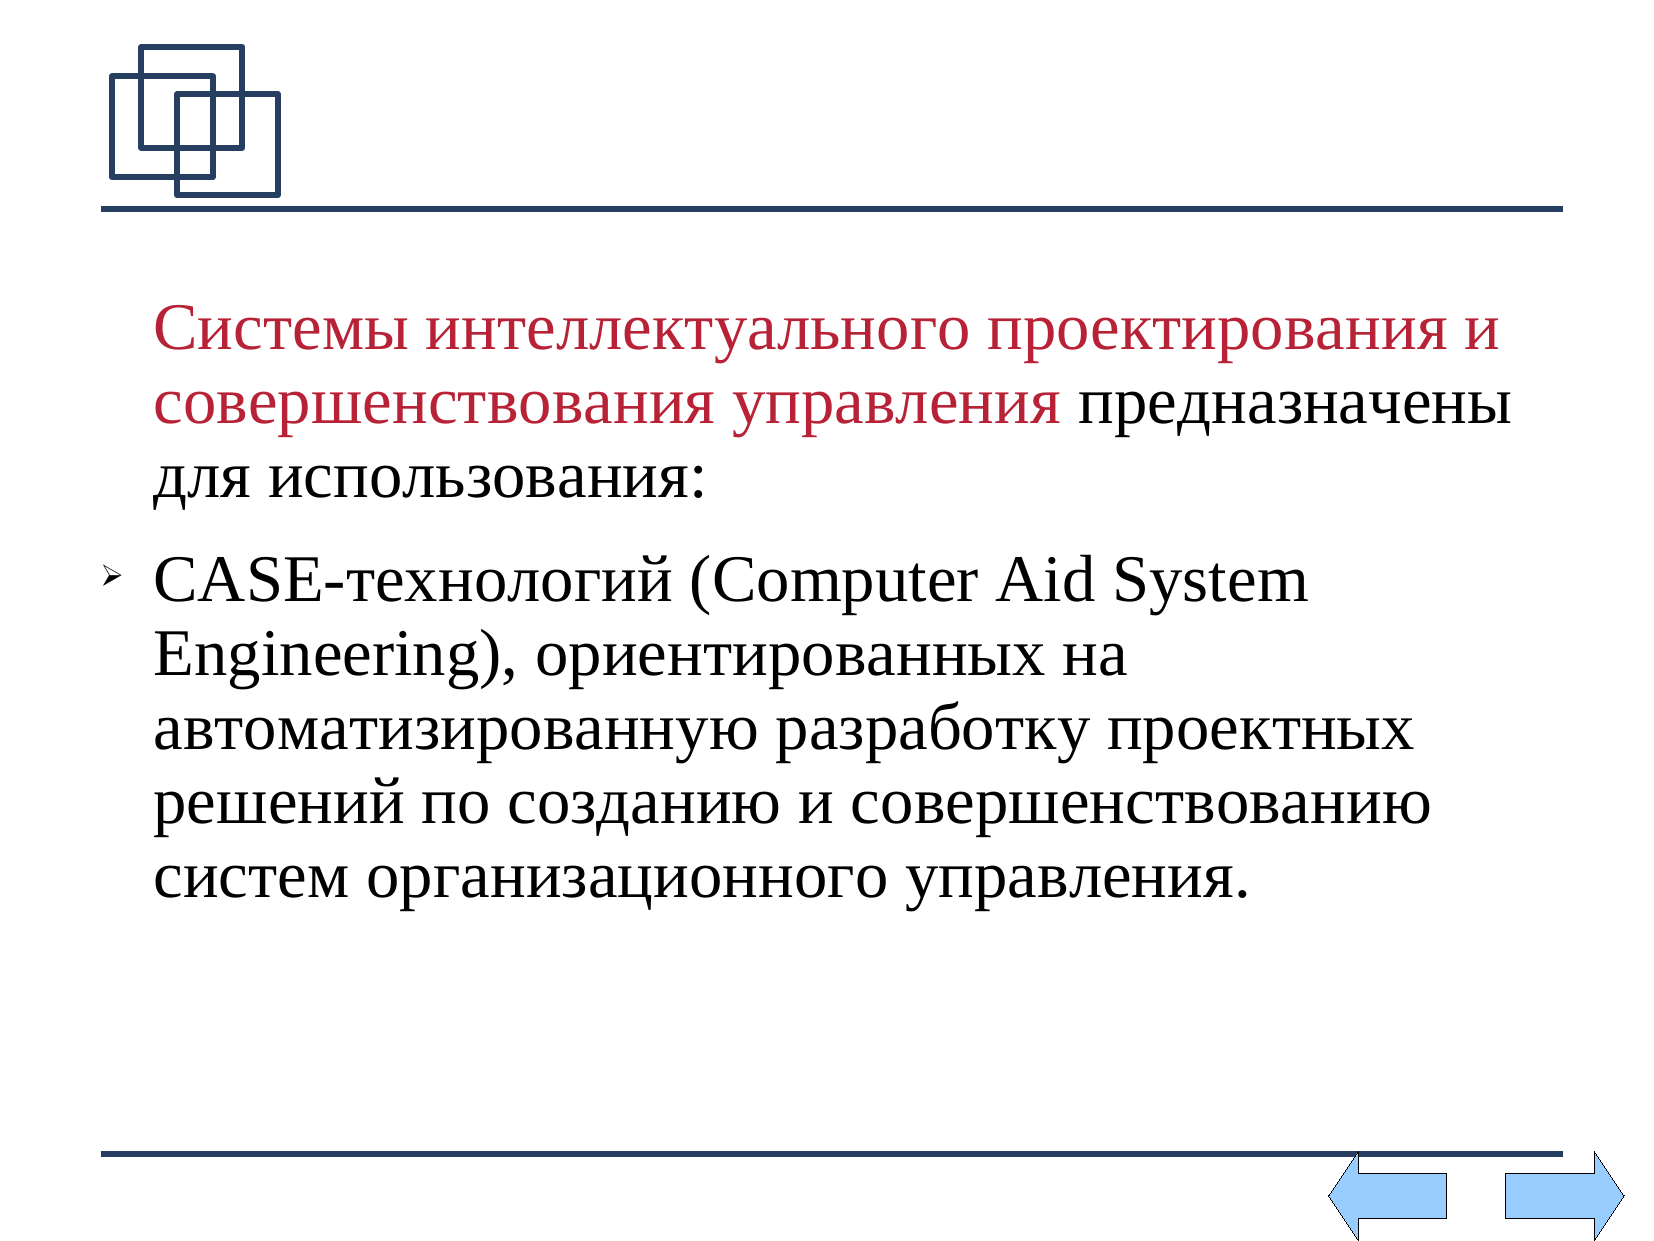

# Системы интеллектуального проектирования и совершенствования управления предназначены для использования:
CASE-технологий (Computer Aid System Engineering), ориентированных на автоматизированную разработку проектных решений по созданию и совершенствованию систем организационного управления.